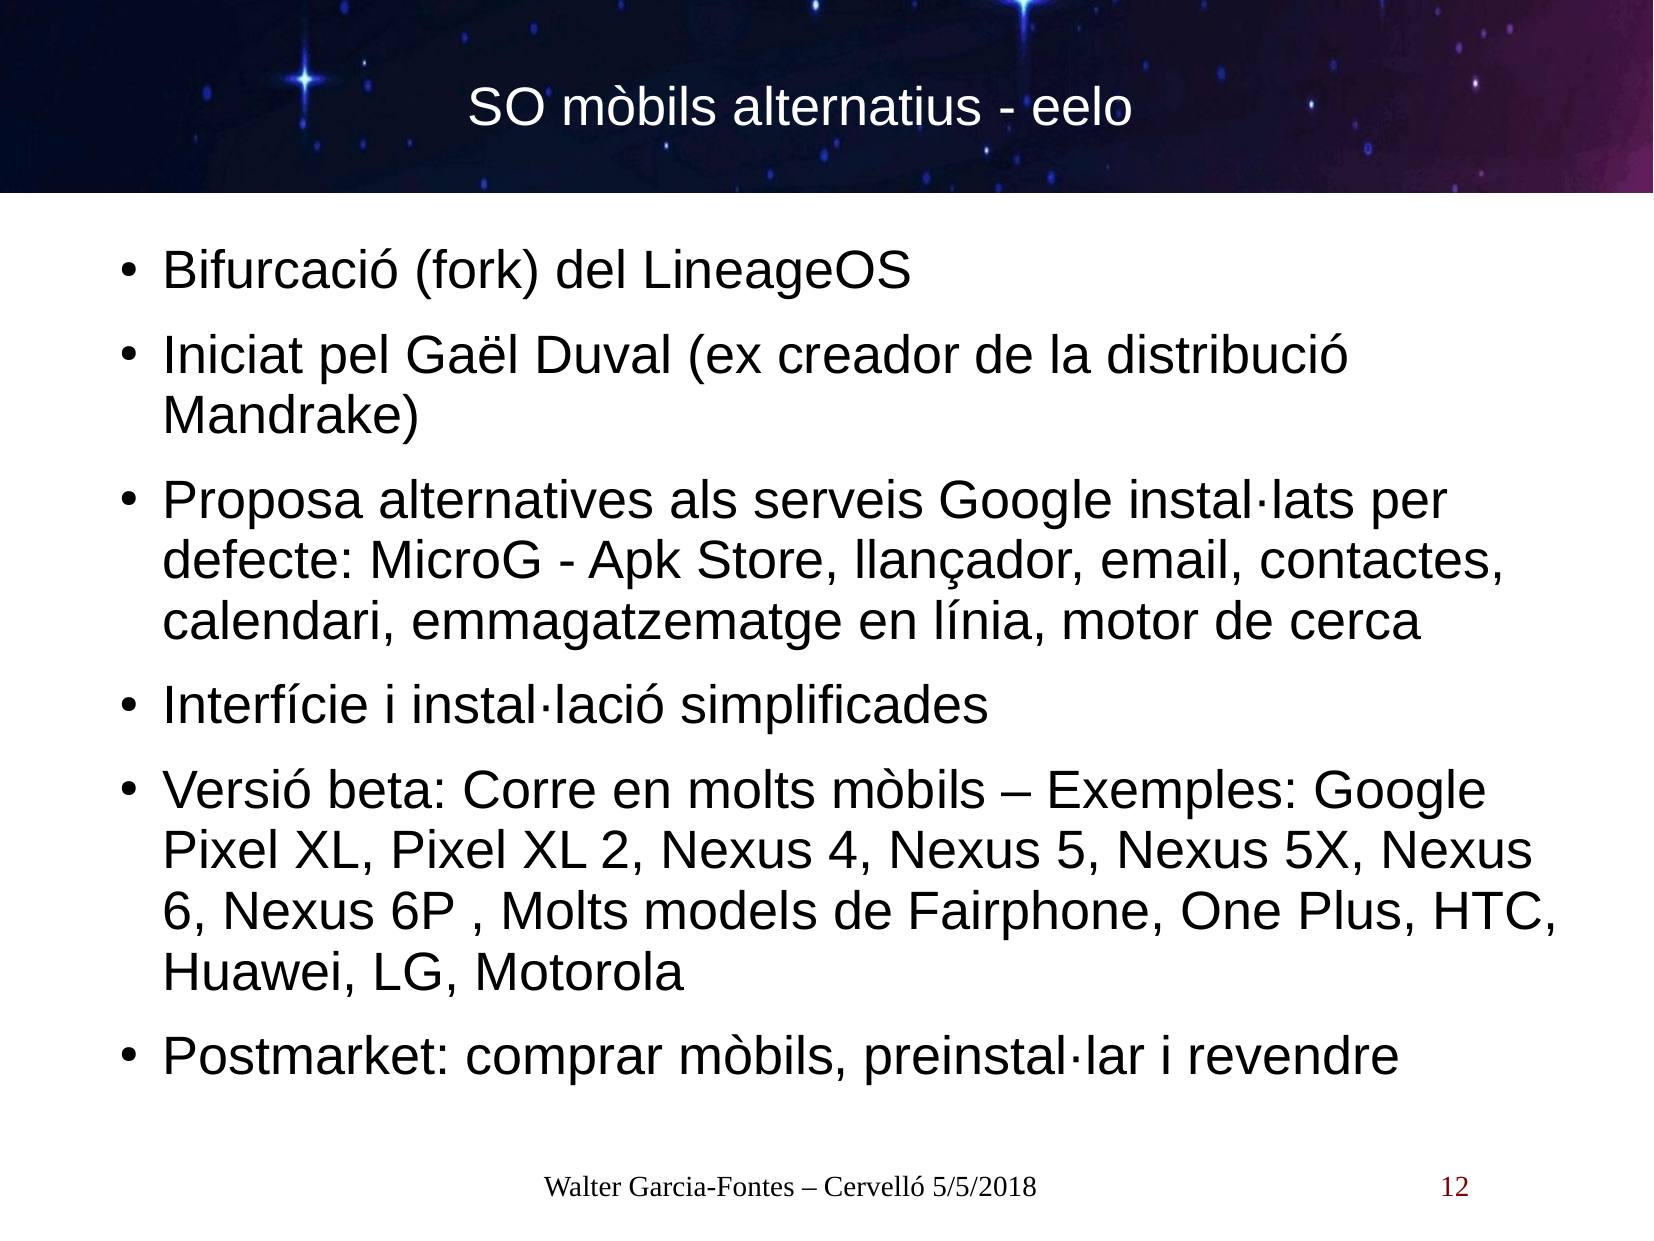

# SO mòbils alternatius - eelo
Bifurcació (fork) del LineageOS
Iniciat pel Gaël Duval (ex creador de la distribució Mandrake)
Proposa alternatives als serveis Google instal·lats per defecte: MicroG - Apk Store, llançador, email, contactes, calendari, emmagatzematge en línia, motor de cerca
Interfície i instal·lació simplificades
Versió beta: Corre en molts mòbils – Exemples: Google Pixel XL, Pixel XL 2, Nexus 4, Nexus 5, Nexus 5X, Nexus 6, Nexus 6P , Molts models de Fairphone, One Plus, HTC, Huawei, LG, Motorola
Postmarket: comprar mòbils, preinstal·lar i revendre
Walter Garcia-Fontes - Cervelló - 5/05/2018
12